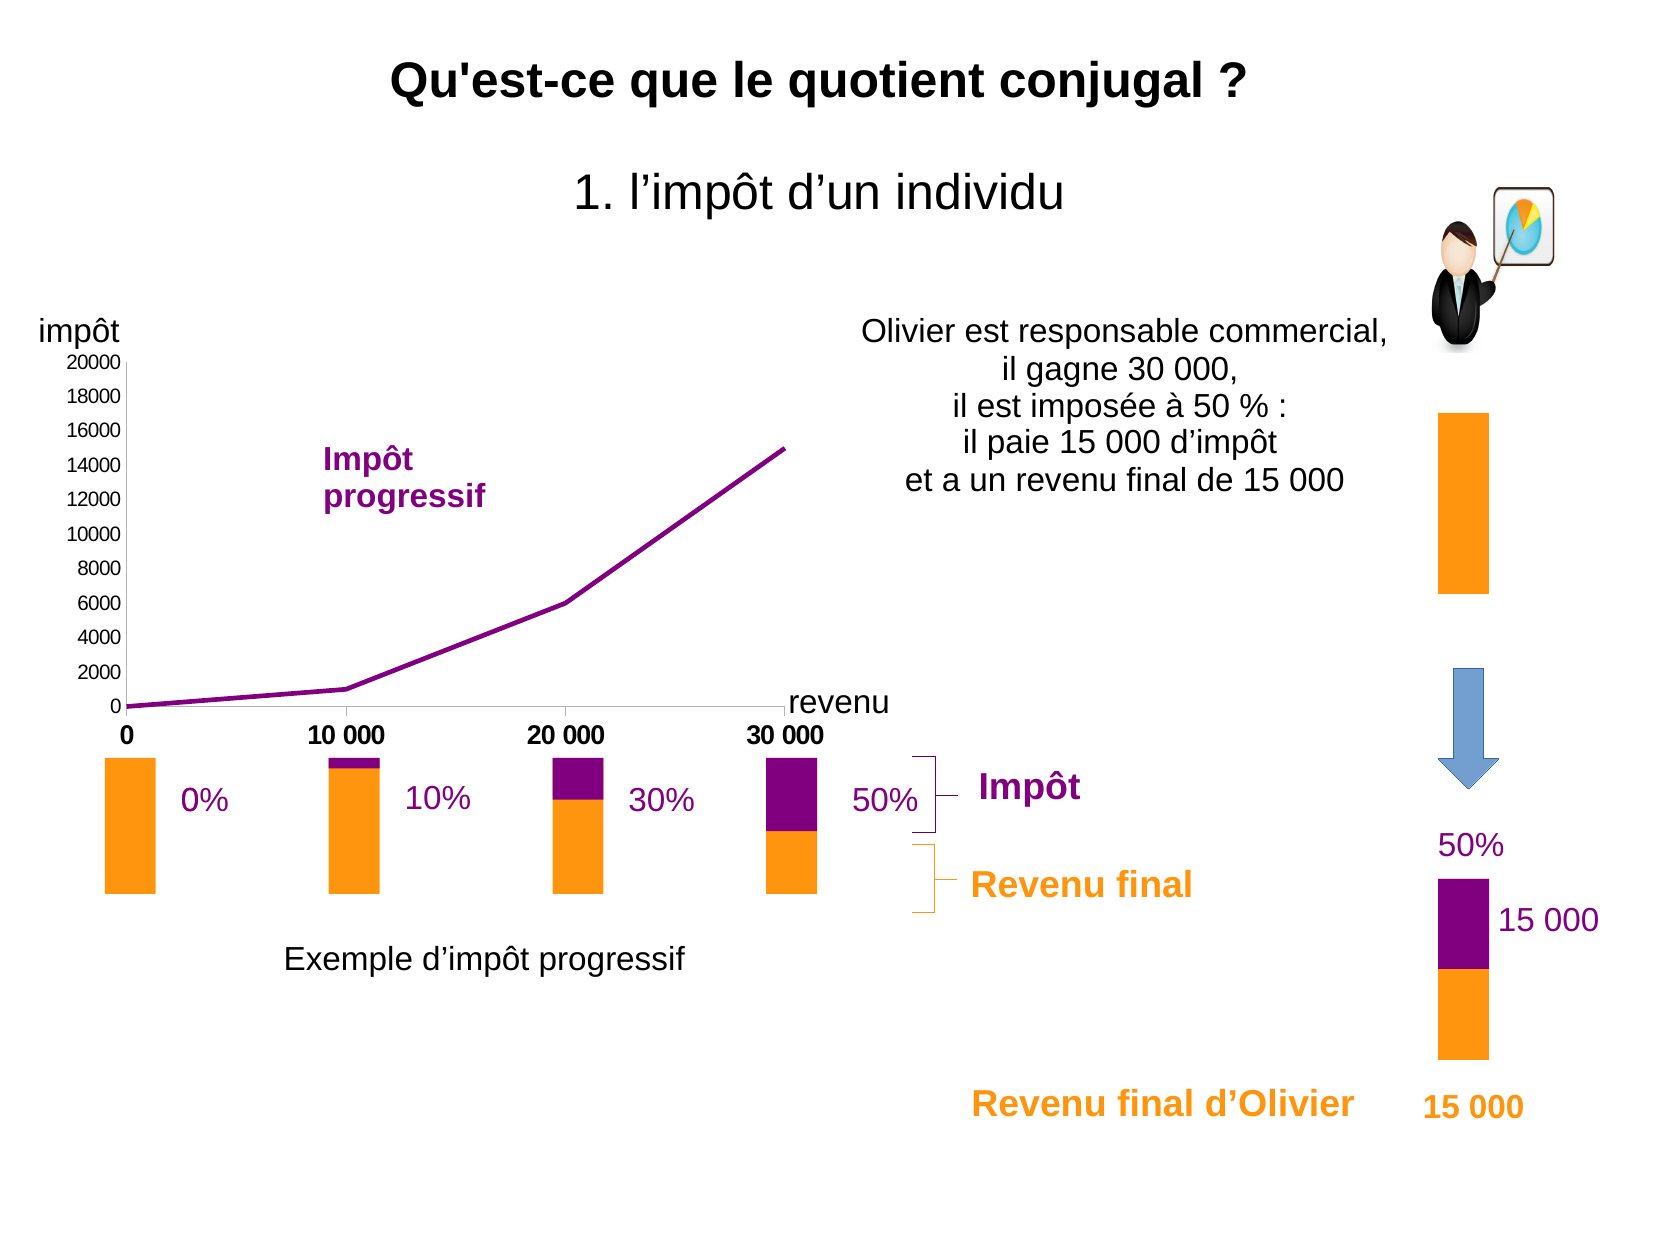

Qu'est-ce que le quotient conjugal ?
1. l’impôt d’un individu
impôt
### Chart
| Category | Column 1 |
|---|---|
| 0 | 0.0 |
| 10 000 | 1000.0 |
| 20 000 | 6000.0 |
| 30 000 | 15000.0 |Olivier est responsable commercial, il gagne 30 000,
il est imposée à 50 % :
il paie 15 000 d’impôt
et a un revenu final de 15 000
Impôt progressif
revenu
Impôt
10%
0
0%
30%
50%
50%
Revenu final
15 000
Exemple d’impôt progressif
Revenu final d’Olivier
15 000